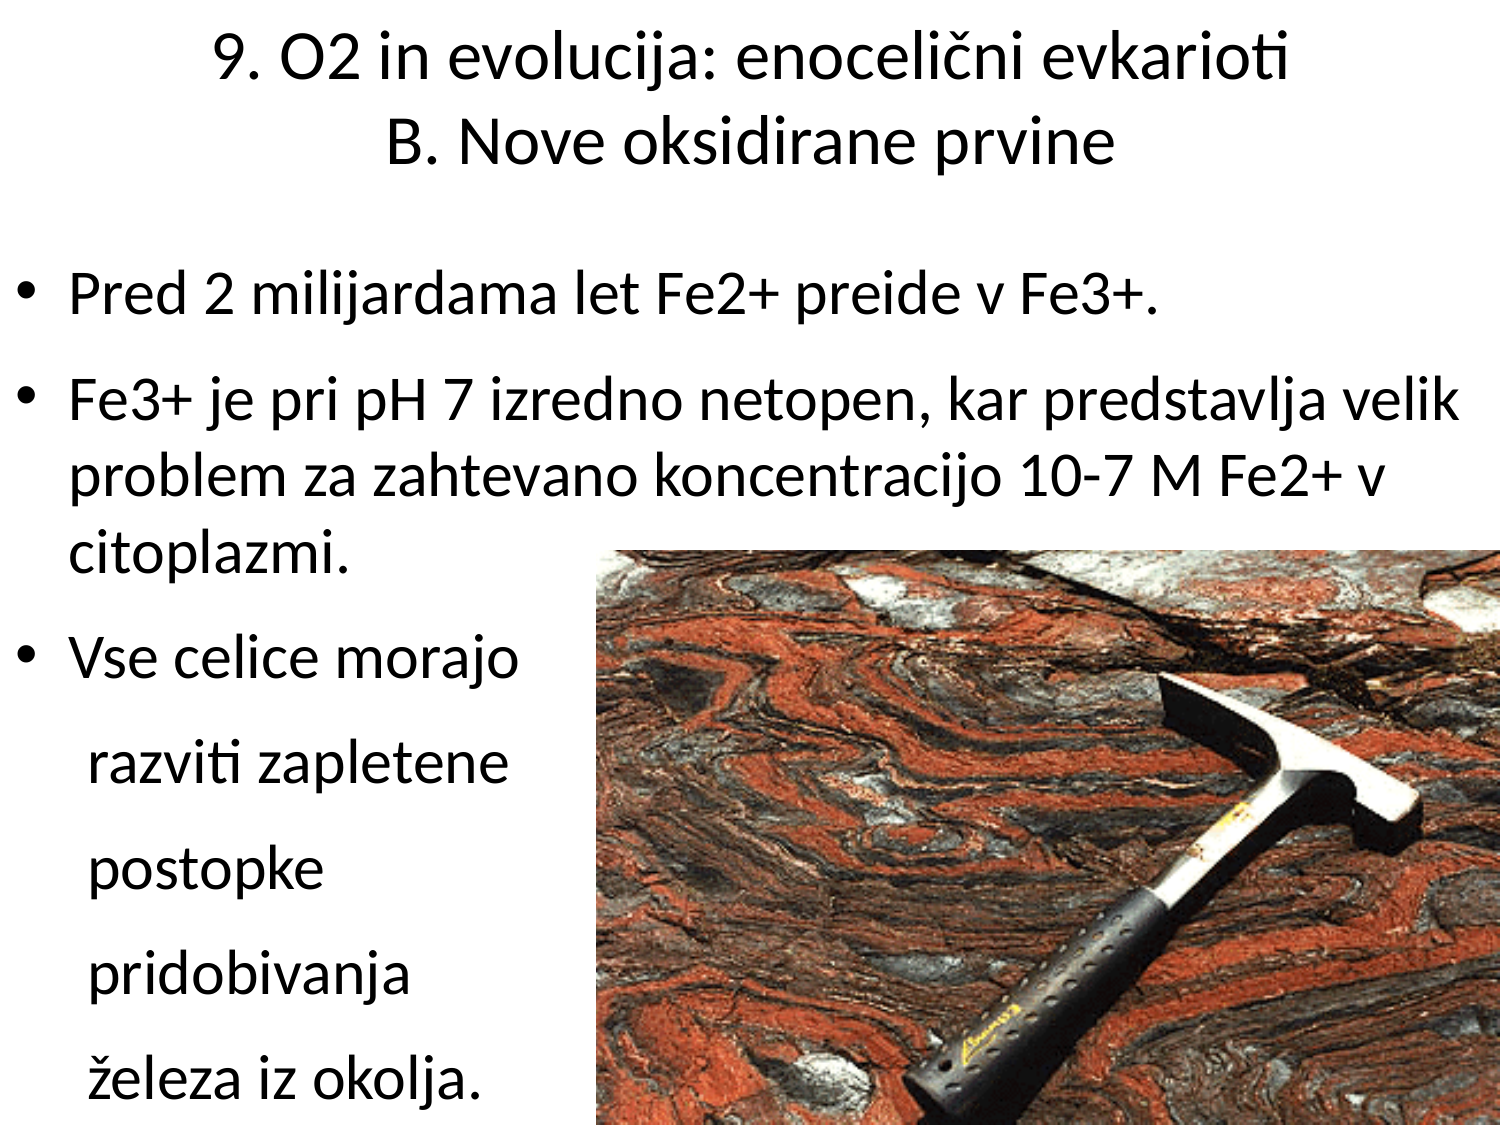

# 9. O2 in evolucija: enocelični evkarioti B. Nove oksidirane prvine
Pred 2 milijardama let Fe2+ preide v Fe3+.
Fe3+ je pri pH 7 izredno netopen, kar predstavlja velik problem za zahtevano koncentracijo 10-7 M Fe2+ v citoplazmi.
Vse celice morajo
	razviti zapletene
	postopke
	pridobivanja
	železa iz okolja.